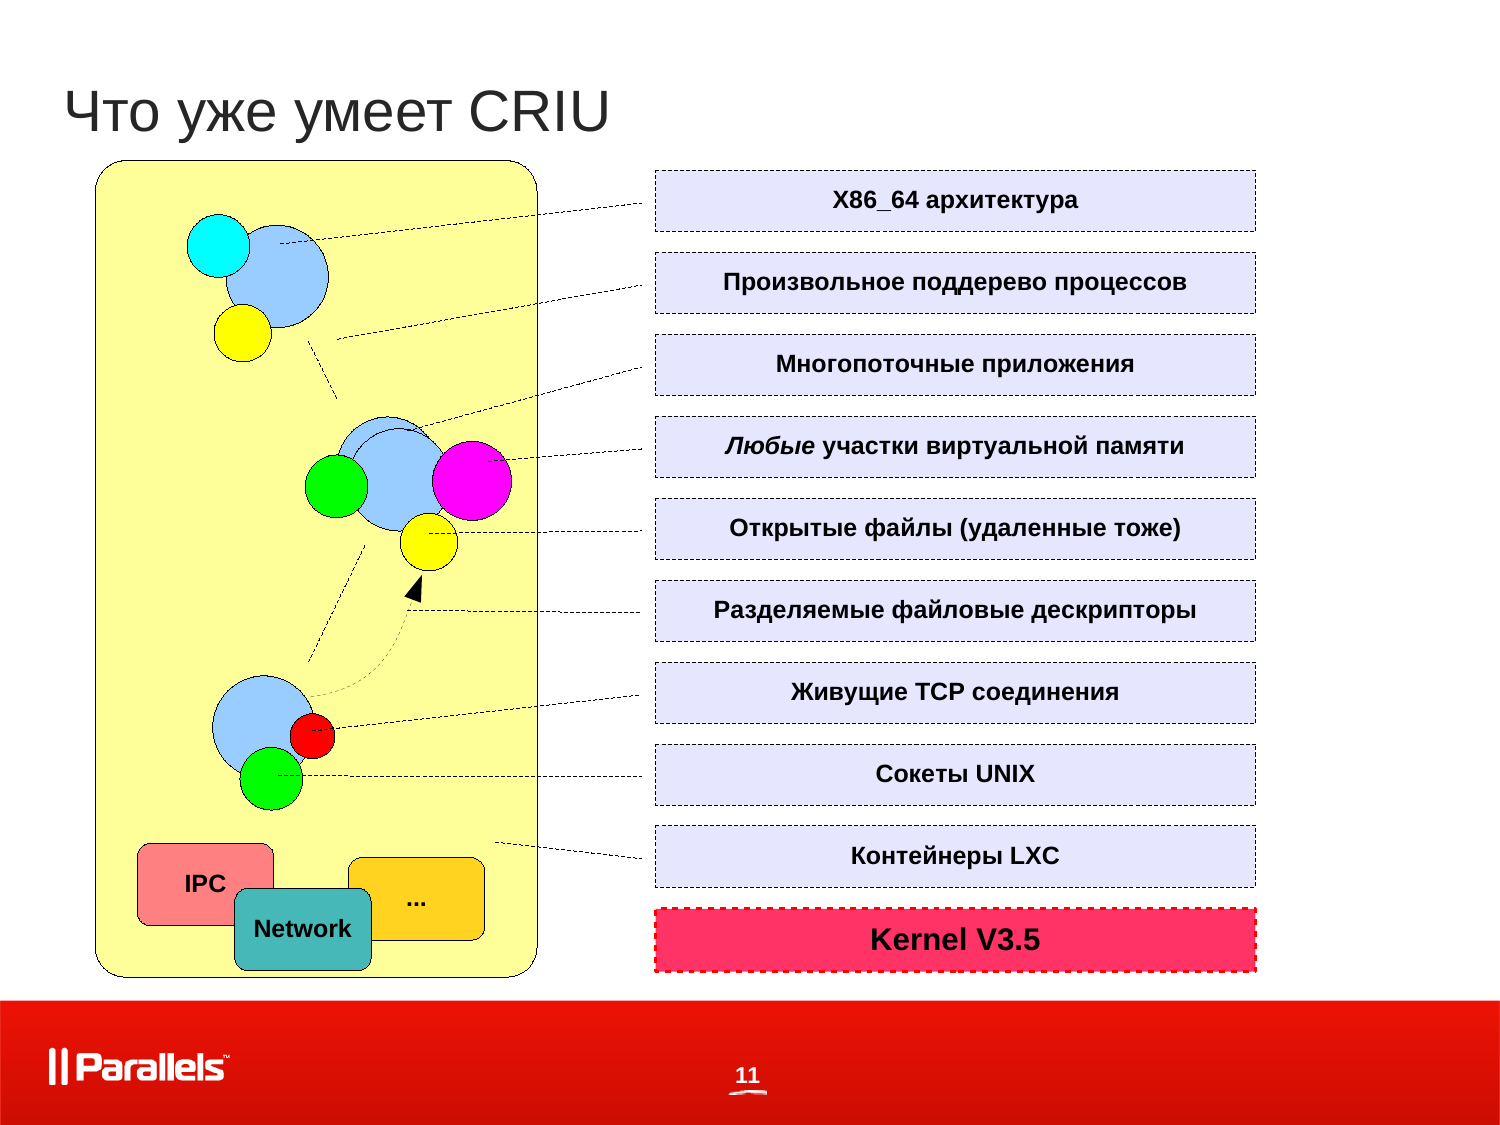

# Что уже умеет CRIU
X86_64 архитектура
Произвольное поддерево процессов
Многопоточные приложения
Любые участки виртуальной памяти
Открытые файлы (удаленные тоже)
Разделяемые файловые дескрипторы
Живущие TCP соединения
Сокеты UNIX
Контейнеры LXC
IPC
...
Network
Kernel V3.5